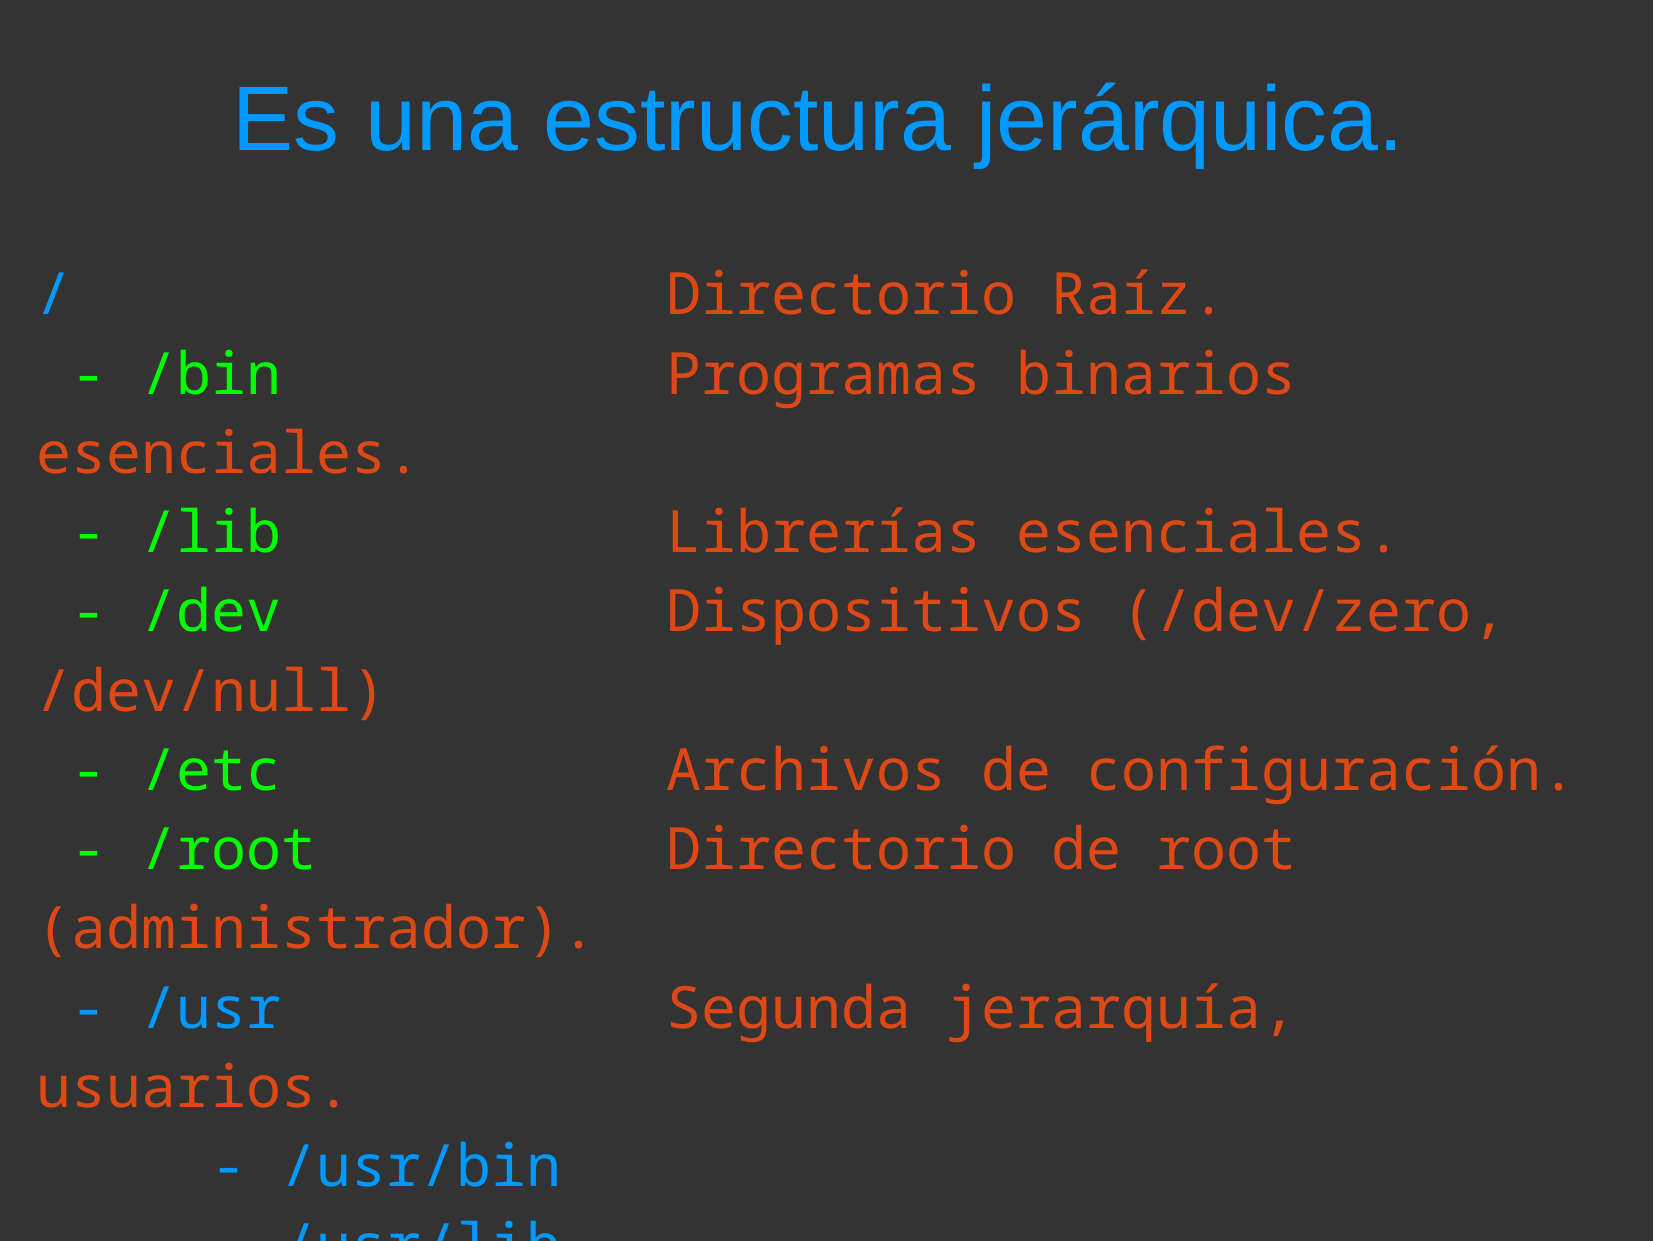

# Es una estructura jerárquica.
/ Directorio Raíz.
 - /bin Programas binarios esenciales.
 - /lib Librerías esenciales.
 - /dev Dispositivos (/dev/zero, /dev/null)
 - /etc Archivos de configuración.
 - /root Directorio de root (administrador).
 - /usr Segunda jerarquía, usuarios.
 - /usr/bin
 - /usr/lib
 - /usr/local
 - /home Directorio de usuarios.
 - /home/fernando
 ... y existen más directorios.